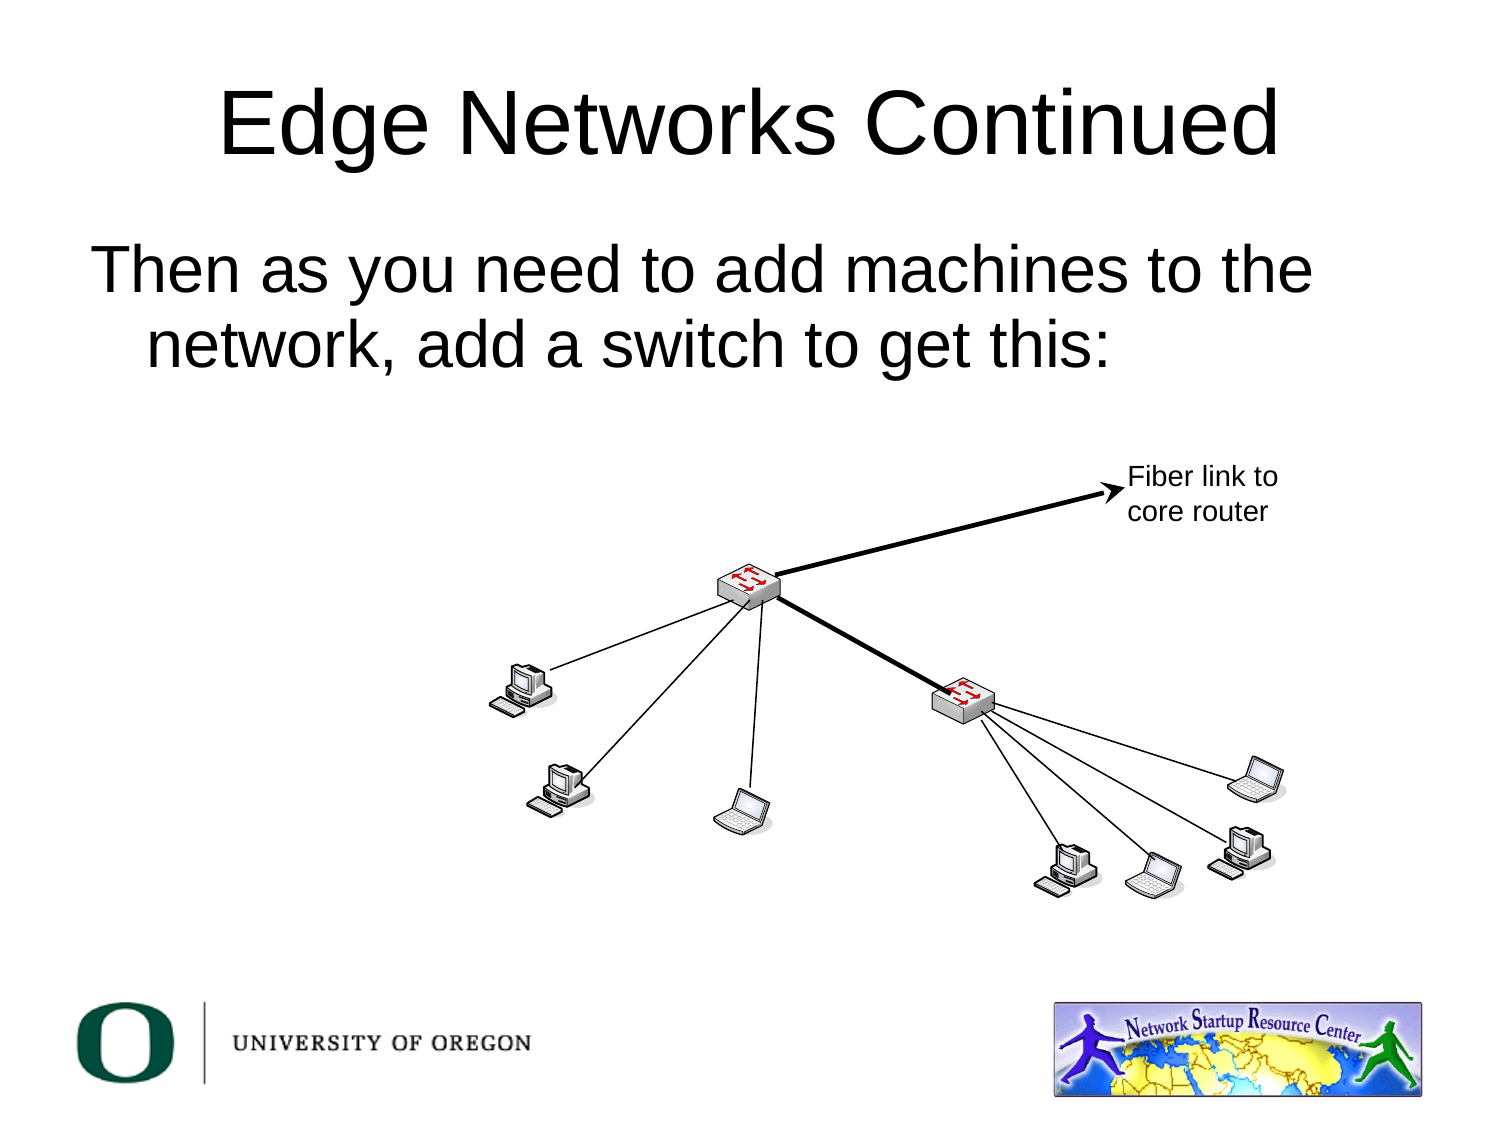

# Edge Networks Continued
Then as you need to add machines to the network, add a switch to get this:
Fiber link to core router